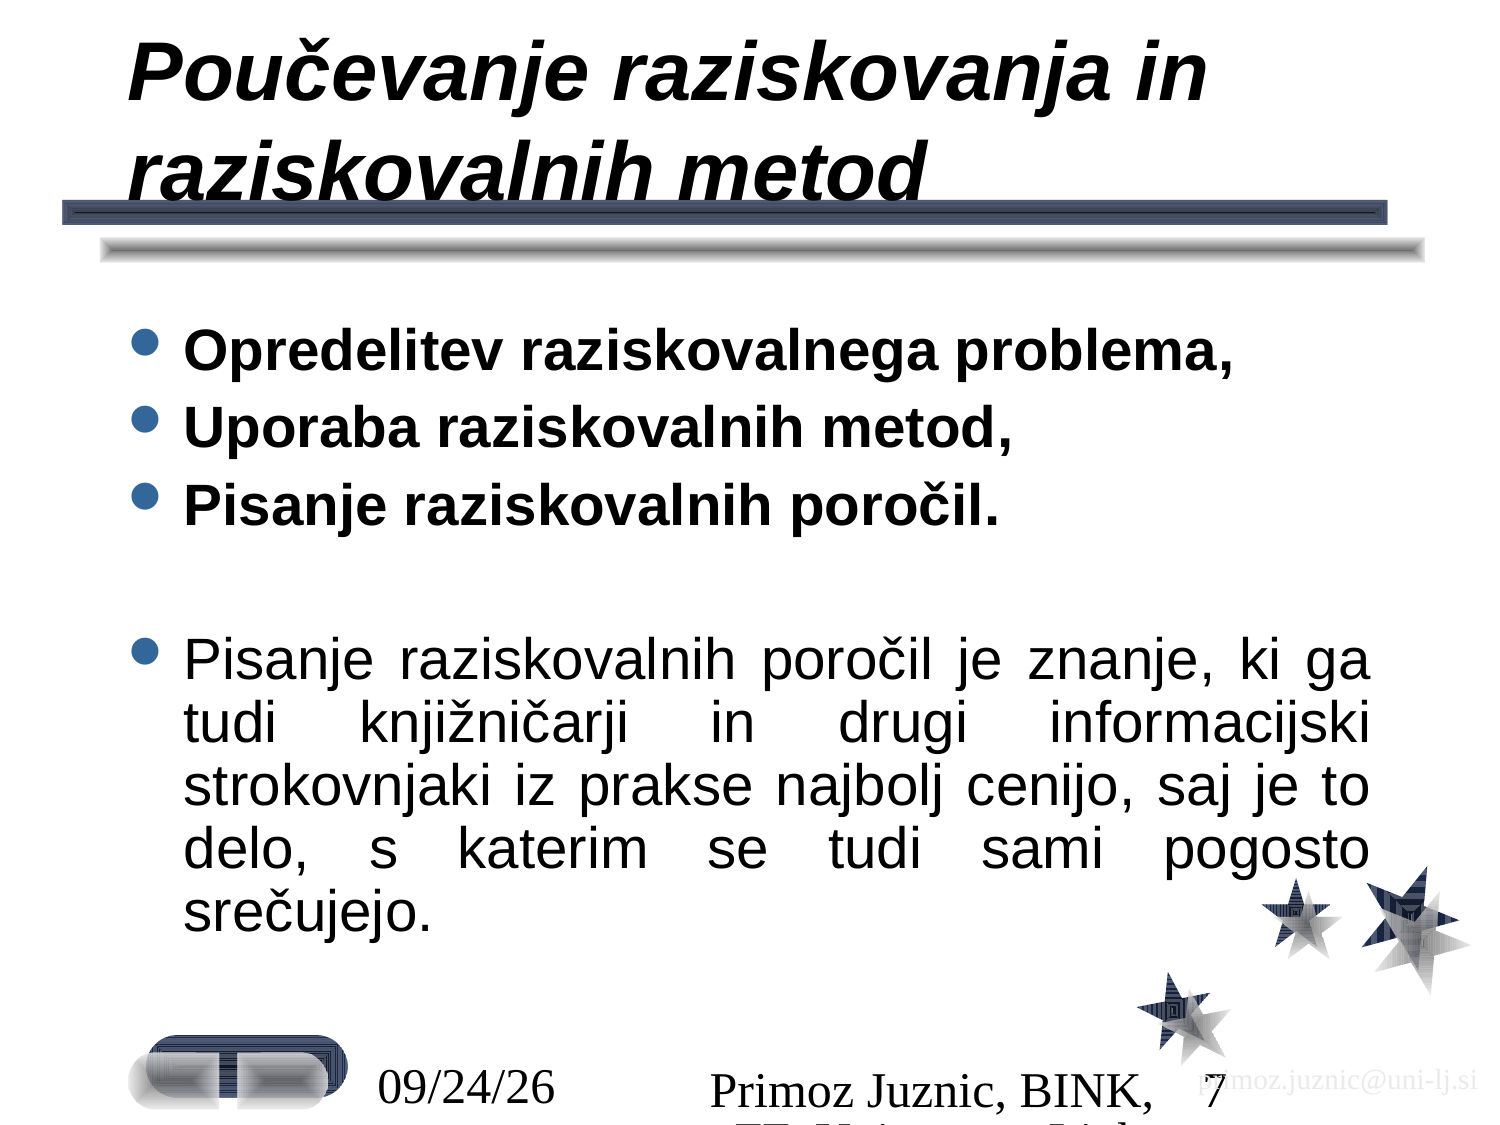

# Poučevanje raziskovanja in raziskovalnih metod
Opredelitev raziskovalnega problema,
Uporaba raziskovalnih metod,
Pisanje raziskovalnih poročil.
Pisanje raziskovalnih poročil je znanje, ki ga tudi knjižničarji in drugi informacijski strokovnjaki iz prakse najbolj cenijo, saj je to delo, s katerim se tudi sami pogosto srečujejo.
Primoz Juznic, BINK, FF, Univerza v Ljubljani
7